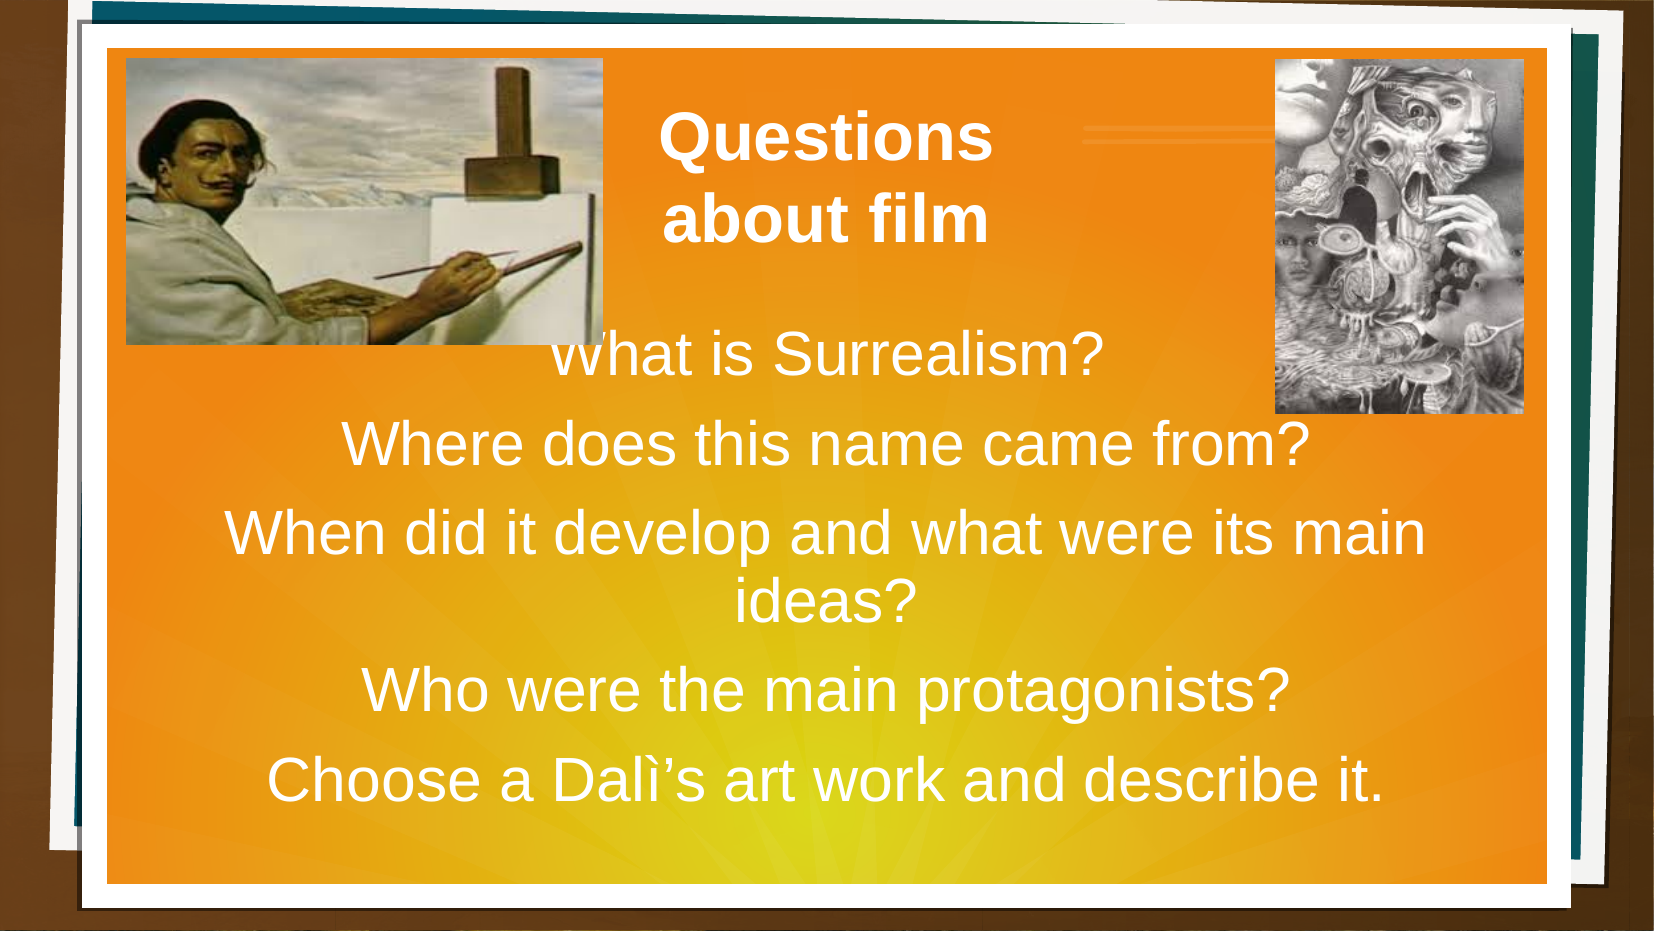

# Questions about film
What is Surrealism?
Where does this name came from?
When did it develop and what were its main ideas?
Who were the main protagonists?
Choose a Dalì’s art work and describe it.